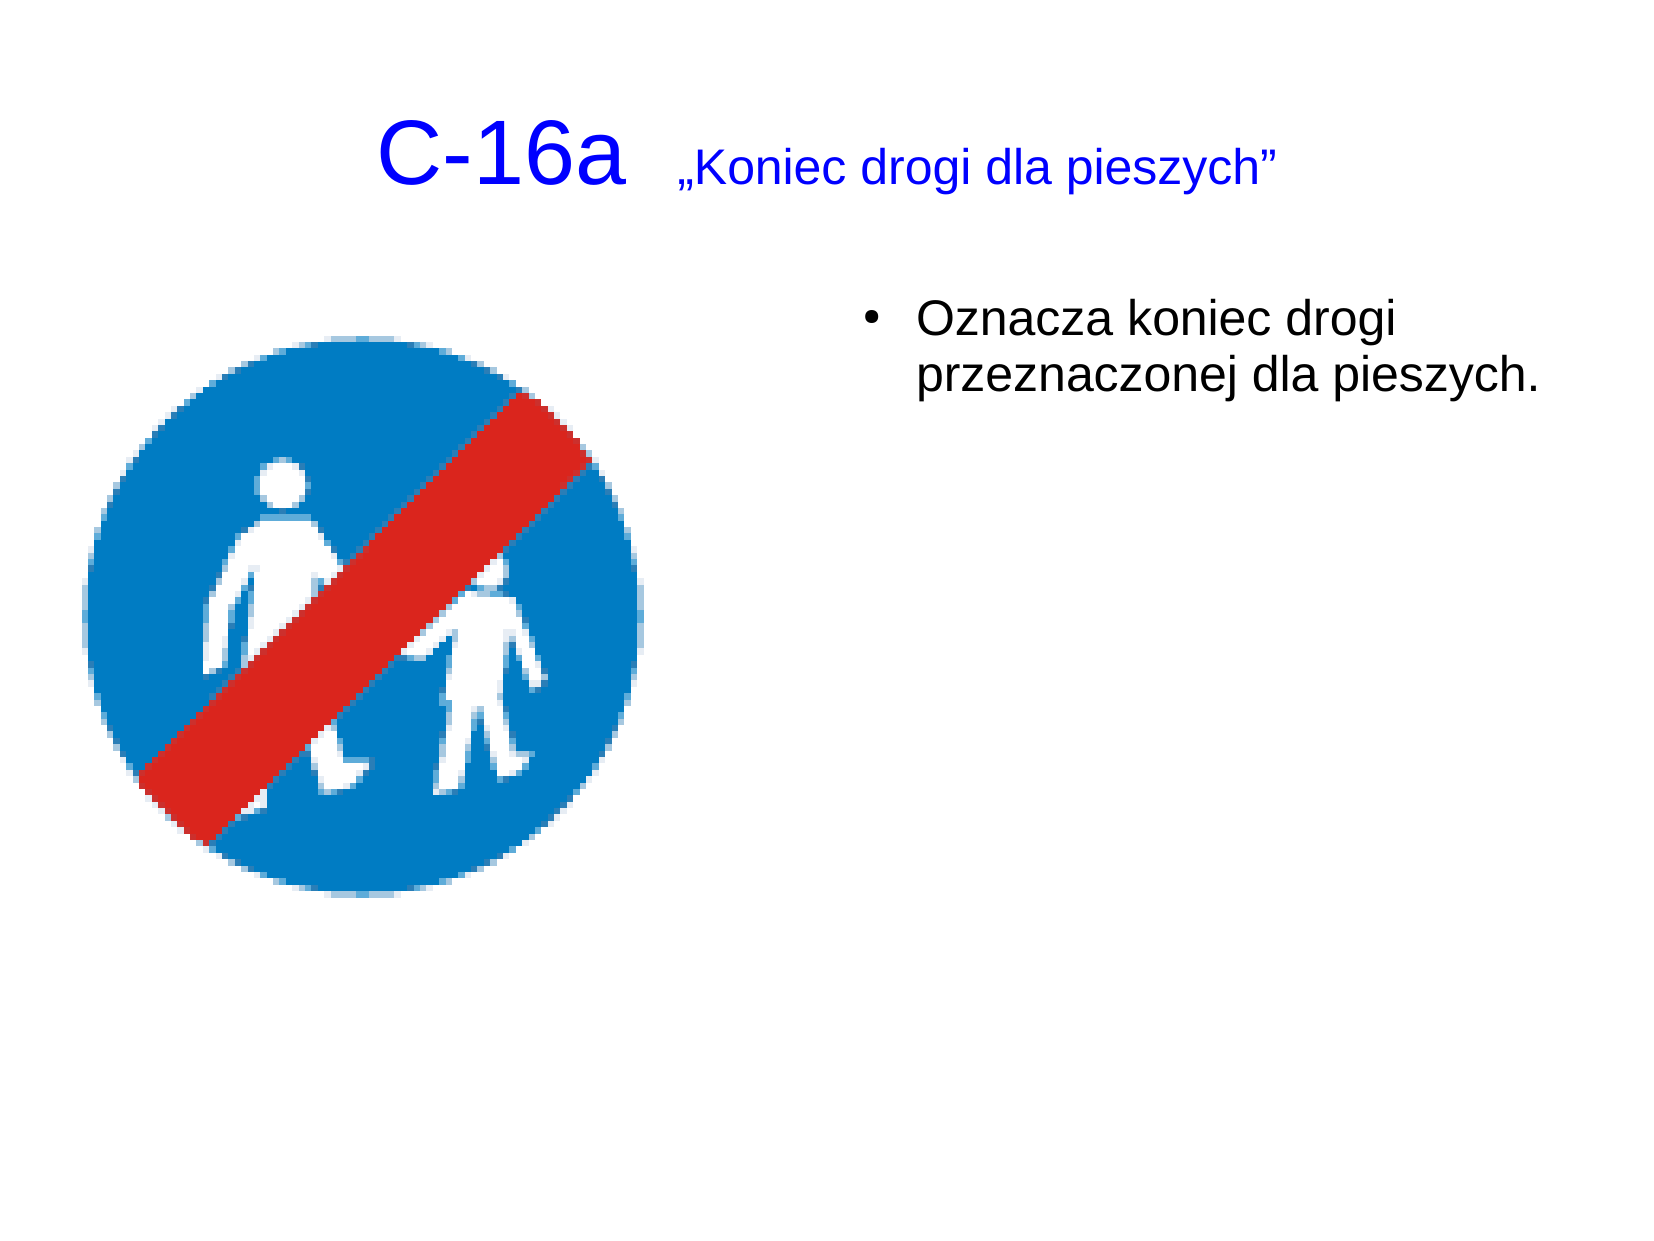

# C-16a „Koniec drogi dla pieszych”
Oznacza koniec drogi przeznaczonej dla pieszych.